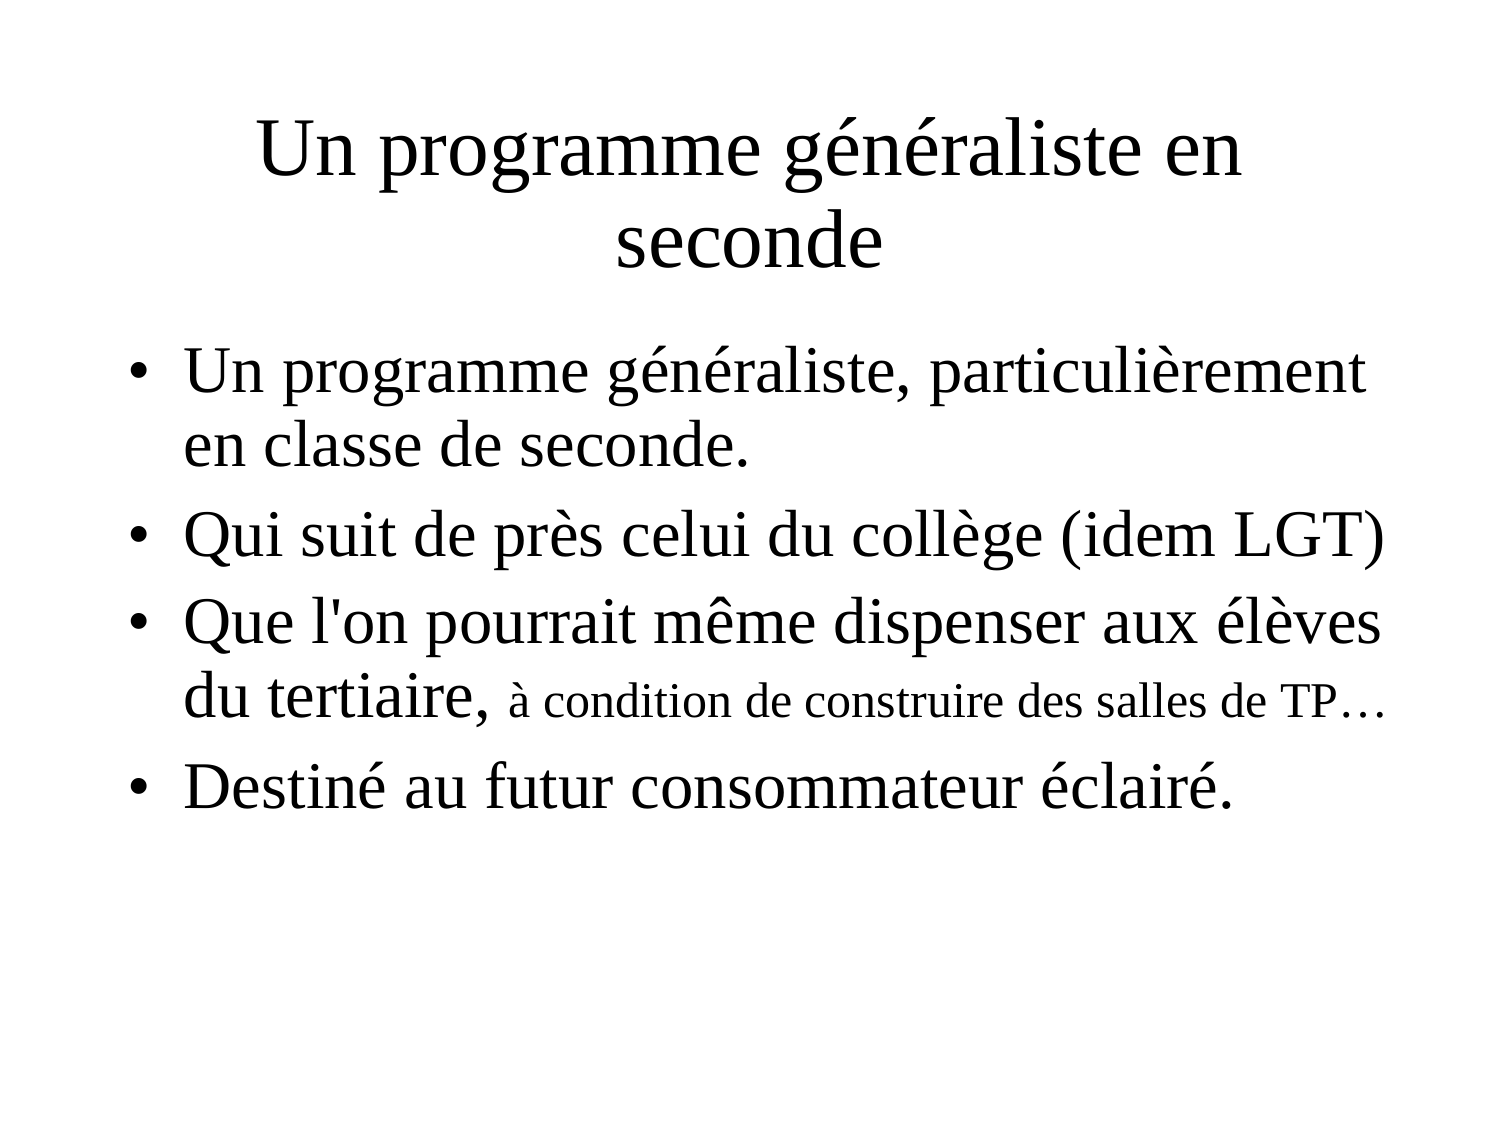

# Un programme généraliste en seconde
Un programme généraliste, particulièrement en classe de seconde.
Qui suit de près celui du collège (idem LGT)
Que l'on pourrait même dispenser aux élèves du tertiaire, à condition de construire des salles de TP…
Destiné au futur consommateur éclairé.